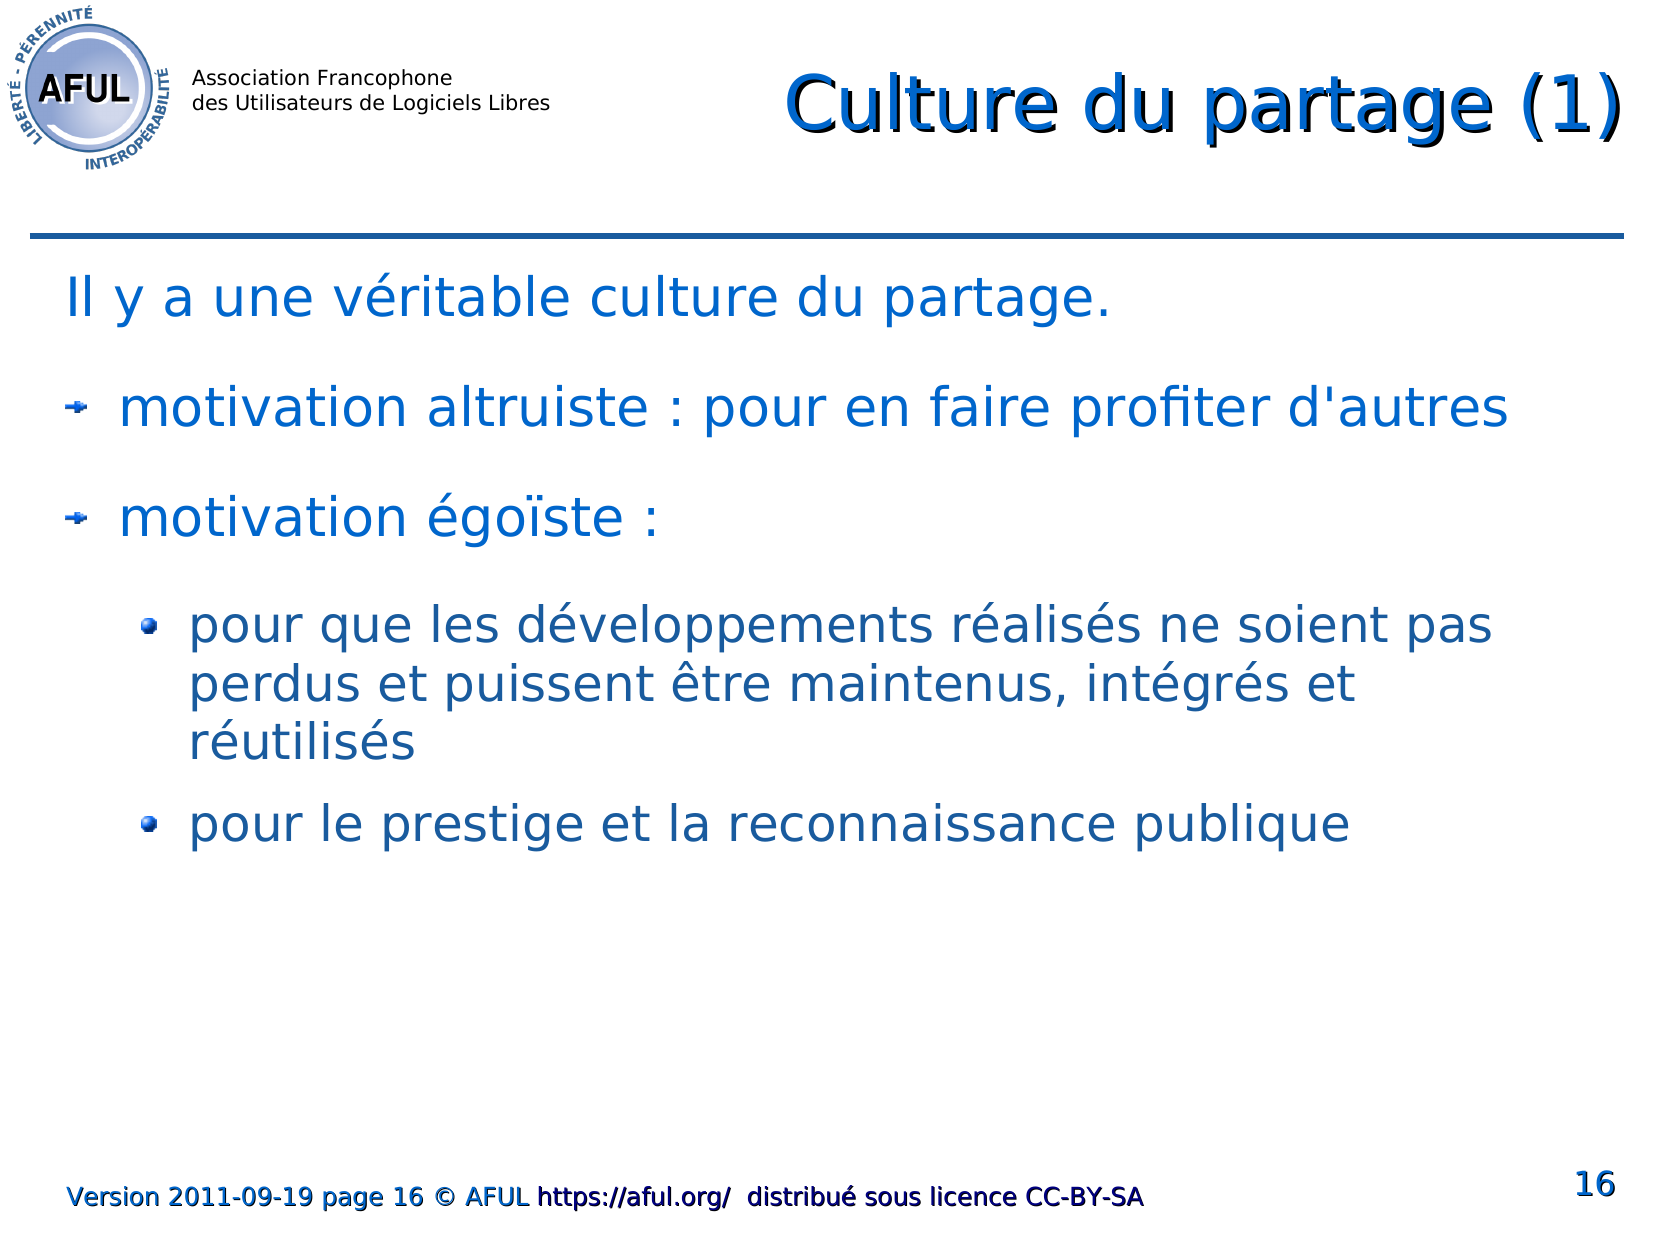

# Culture du partage (1)
Il y a une véritable culture du partage.
motivation altruiste : pour en faire profiter d'autres
motivation égoïste :
pour que les développements réalisés ne soient pas perdus et puissent être maintenus, intégrés et réutilisés
pour le prestige et la reconnaissance publique